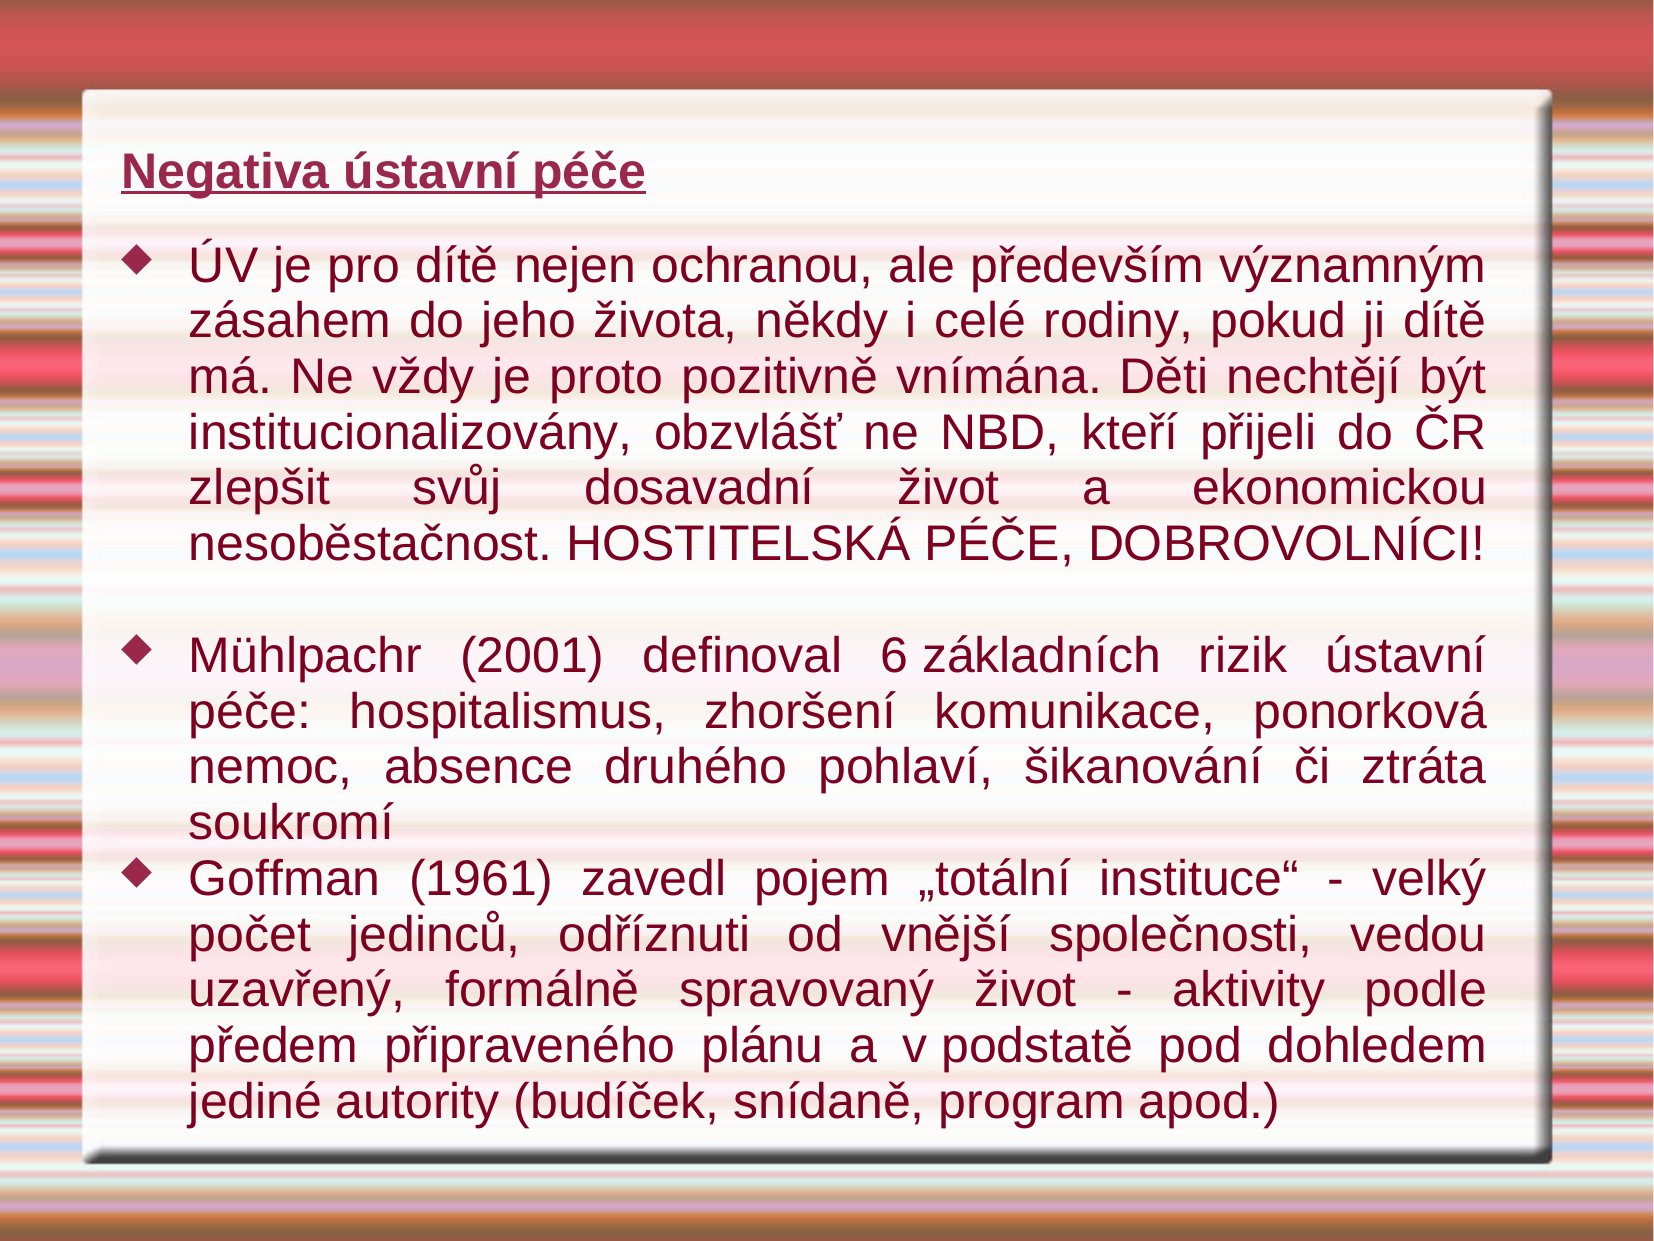

# Negativa ústavní péče
ÚV je pro dítě nejen ochranou, ale především významným zásahem do jeho života, někdy i celé rodiny, pokud ji dítě má. Ne vždy je proto pozitivně vnímána. Děti nechtějí být institucionalizovány, obzvlášť ne NBD, kteří přijeli do ČR zlepšit svůj dosavadní život a ekonomickou nesoběstačnost. HOSTITELSKÁ PÉČE, DOBROVOLNÍCI!
Mühlpachr (2001) definoval 6 základních rizik ústavní péče: hospitalismus, zhoršení komunikace, ponorková nemoc, absence druhého pohlaví, šikanování či ztráta soukromí
Goffman (1961) zavedl pojem „totální instituce“ - velký počet jedinců, odříznuti od vnější společnosti, vedou uzavřený, formálně spravovaný život - aktivity podle předem připraveného plánu a v podstatě pod dohledem jediné autority (budíček, snídaně, program apod.)